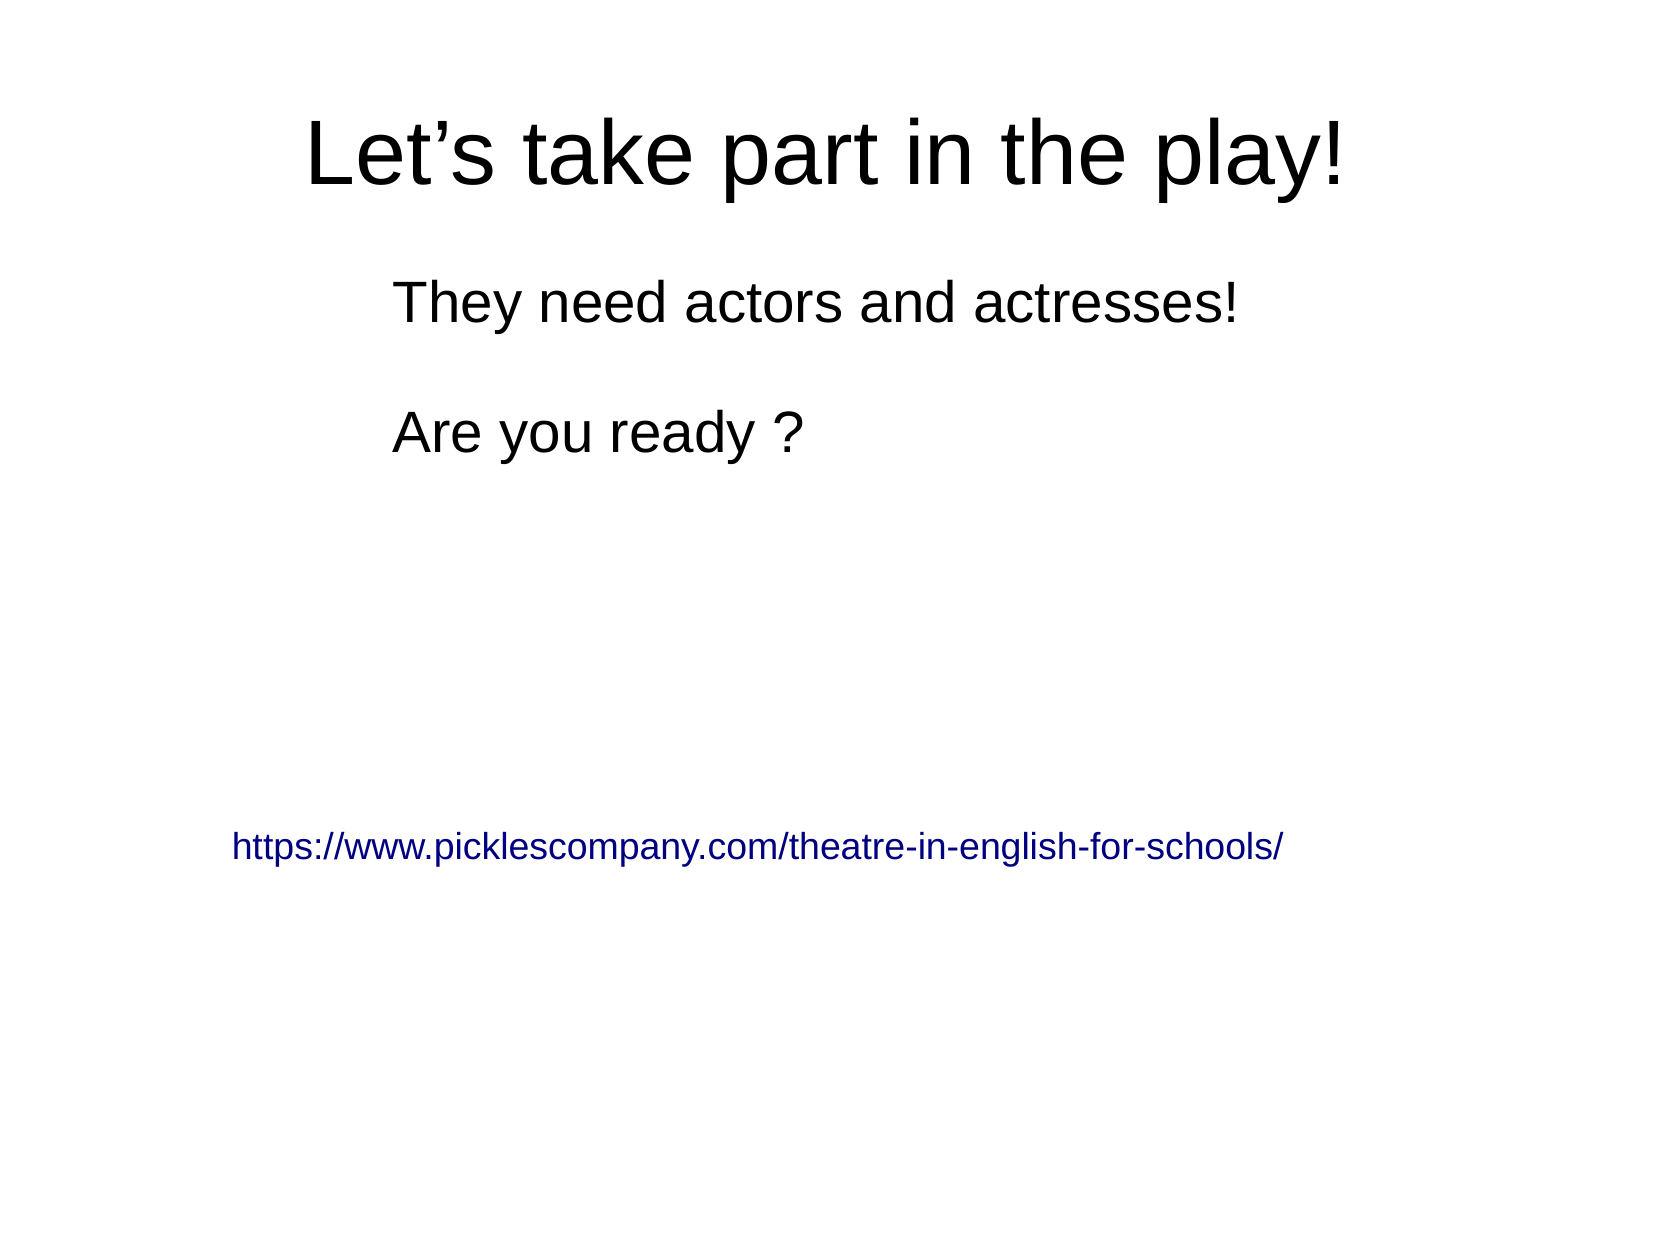

# Let’s take part in the play!
They need actors and actresses!
Are you ready ?
https://www.picklescompany.com/theatre-in-english-for-schools/